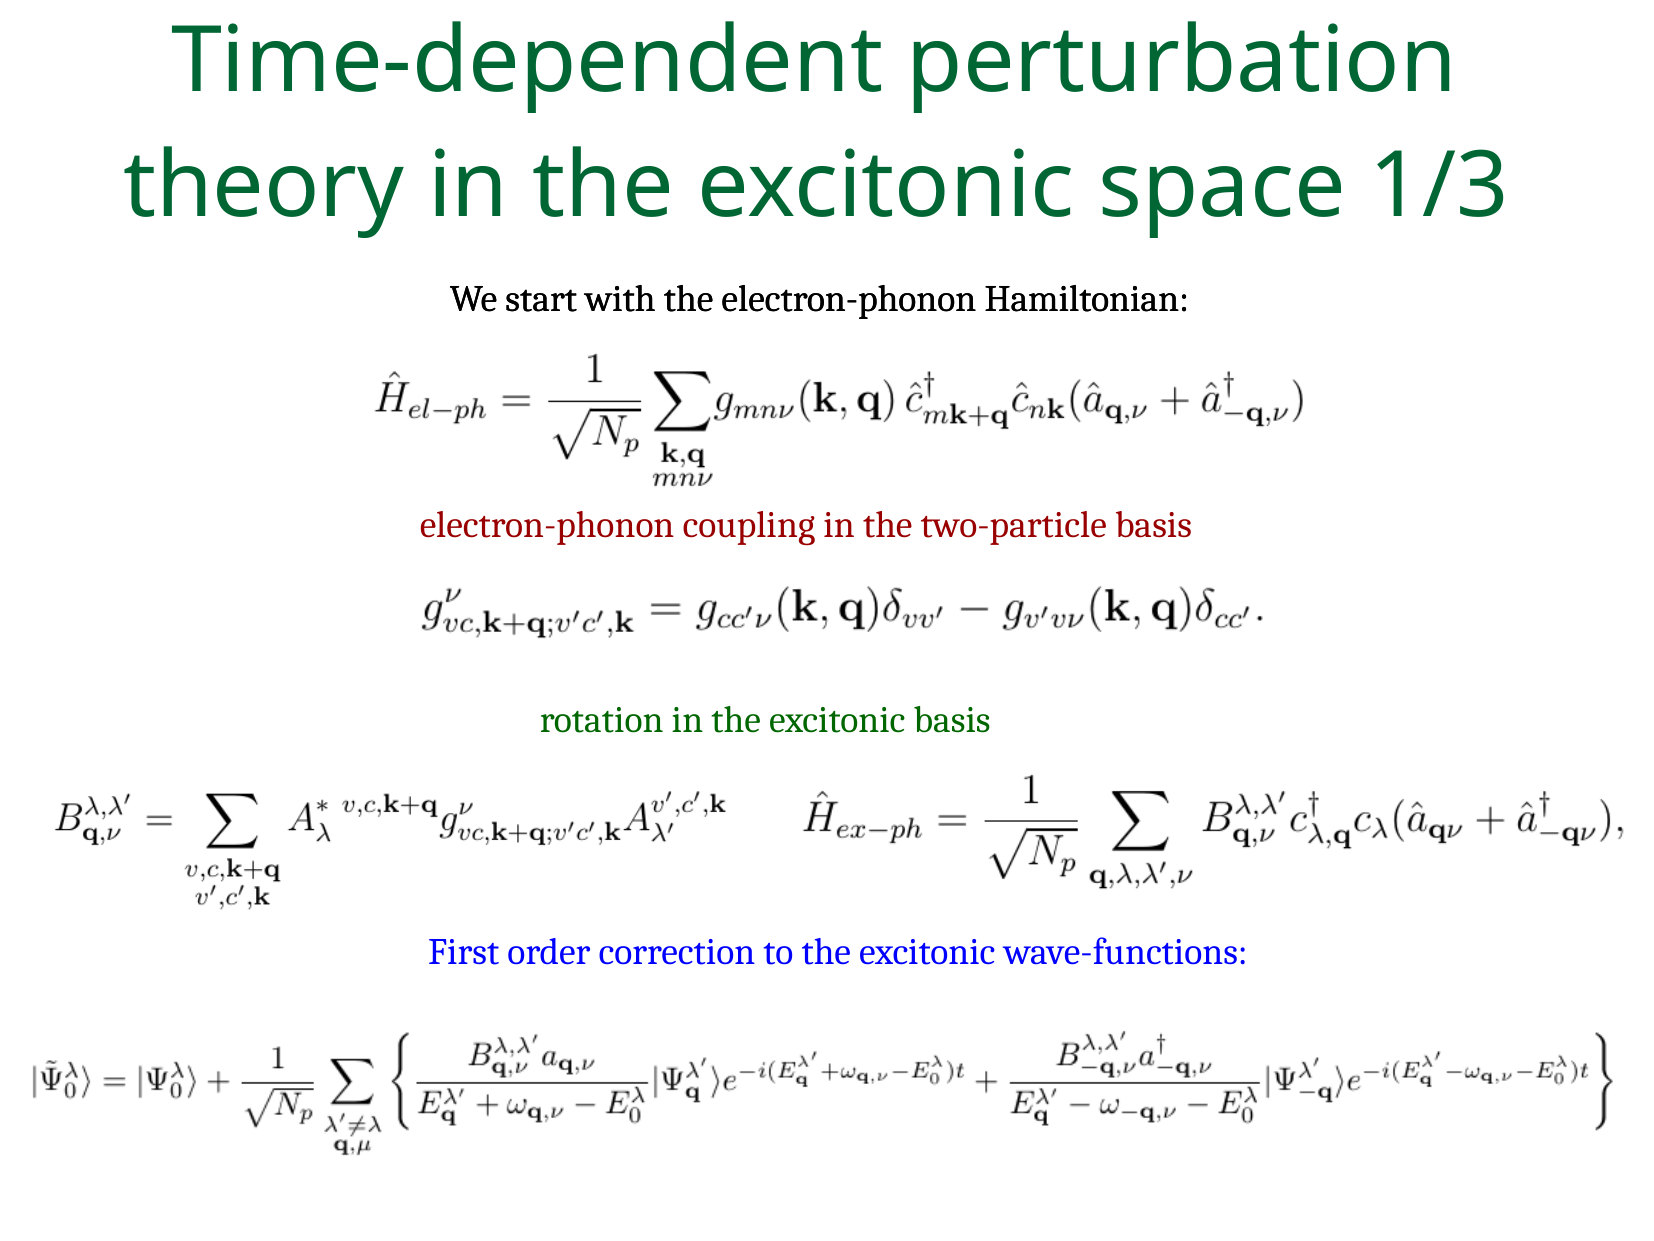

# Time-dependent perturbation theory in the excitonic space 1/3
We start with the electron-phonon Hamiltonian:
We start with the electron-phonon Hamiltonian:
electron-phonon coupling in the two-particle basis
rotation in the excitonic basis
 First order correction to the excitonic wave-functions:
36